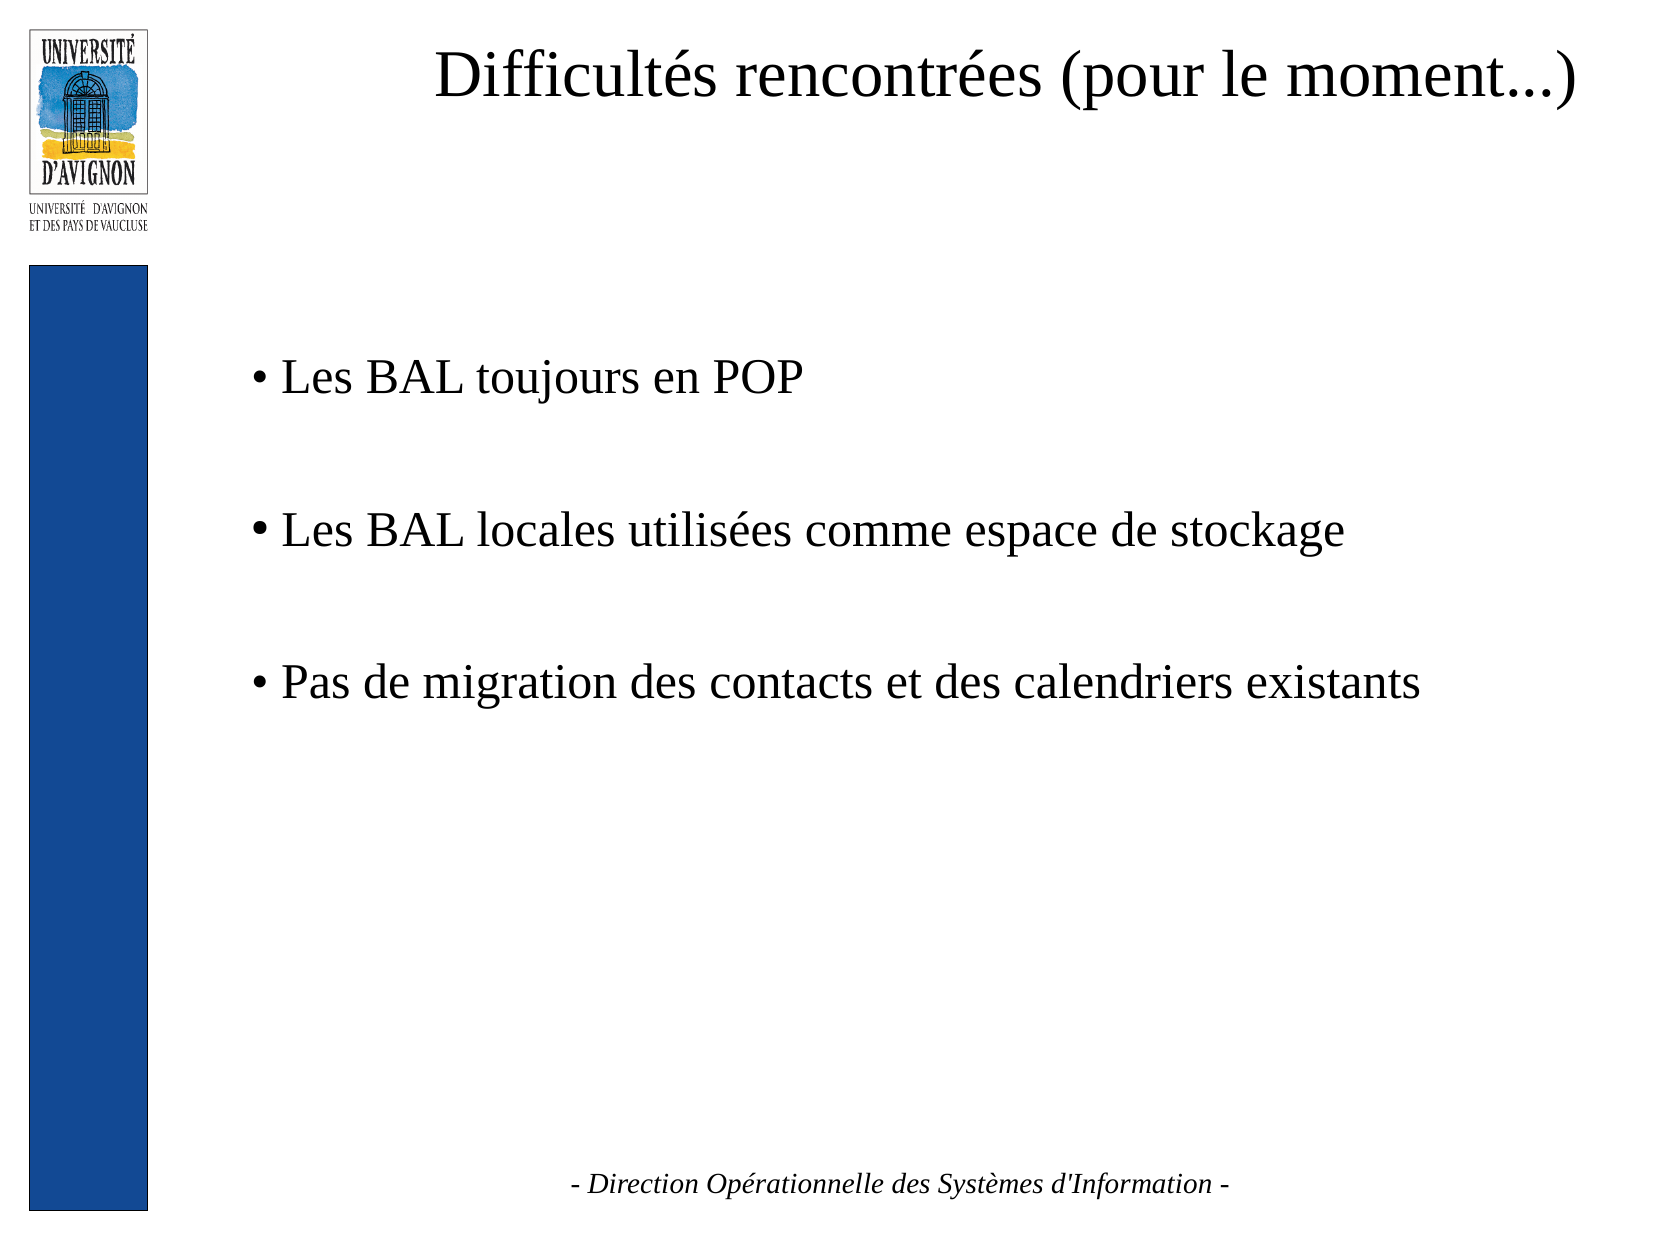

Difficultés rencontrées (pour le moment...)
• Les BAL toujours en POP
 Les BAL locales utilisées comme espace de stockage
• Pas de migration des contacts et des calendriers existants
- Direction Opérationnelle des Systèmes d'Information -